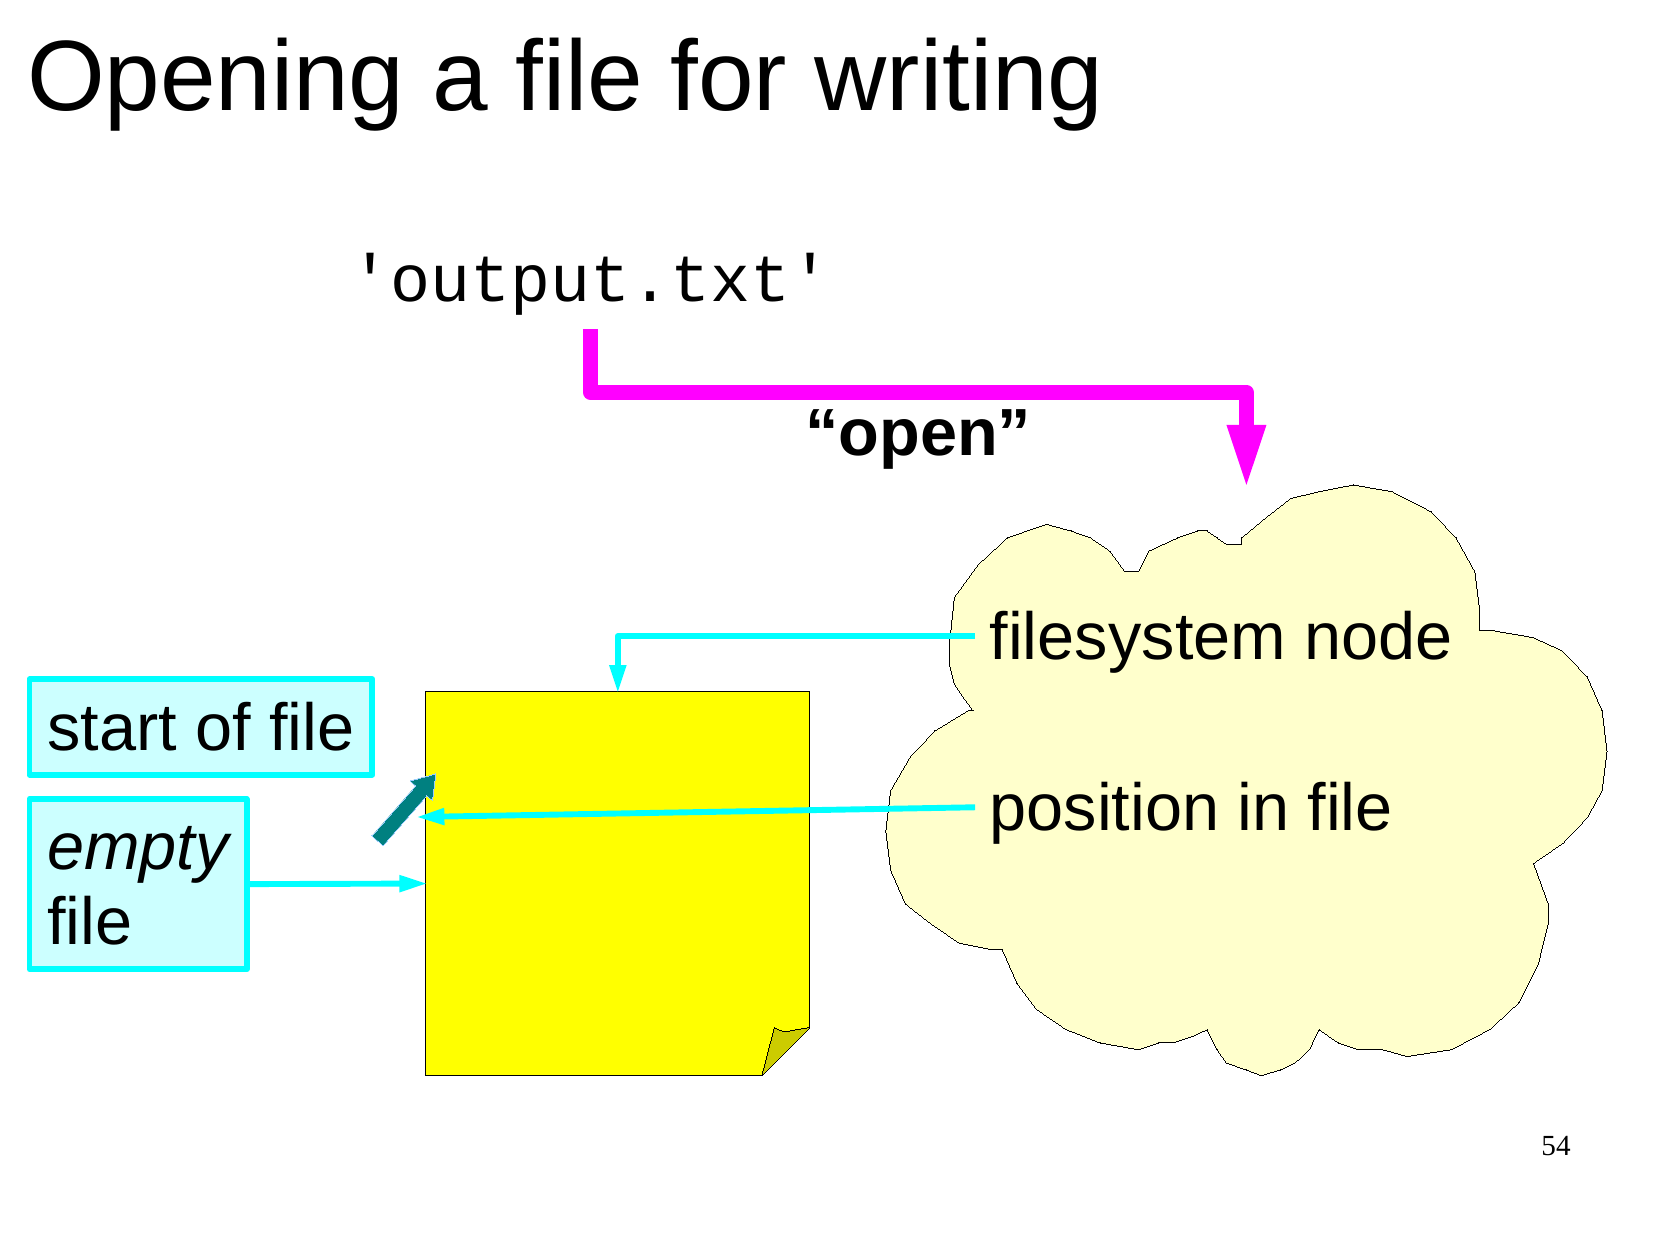

Opening a file for writing
'output.txt'
filesystem node
start of file
position in file
empty
file
54